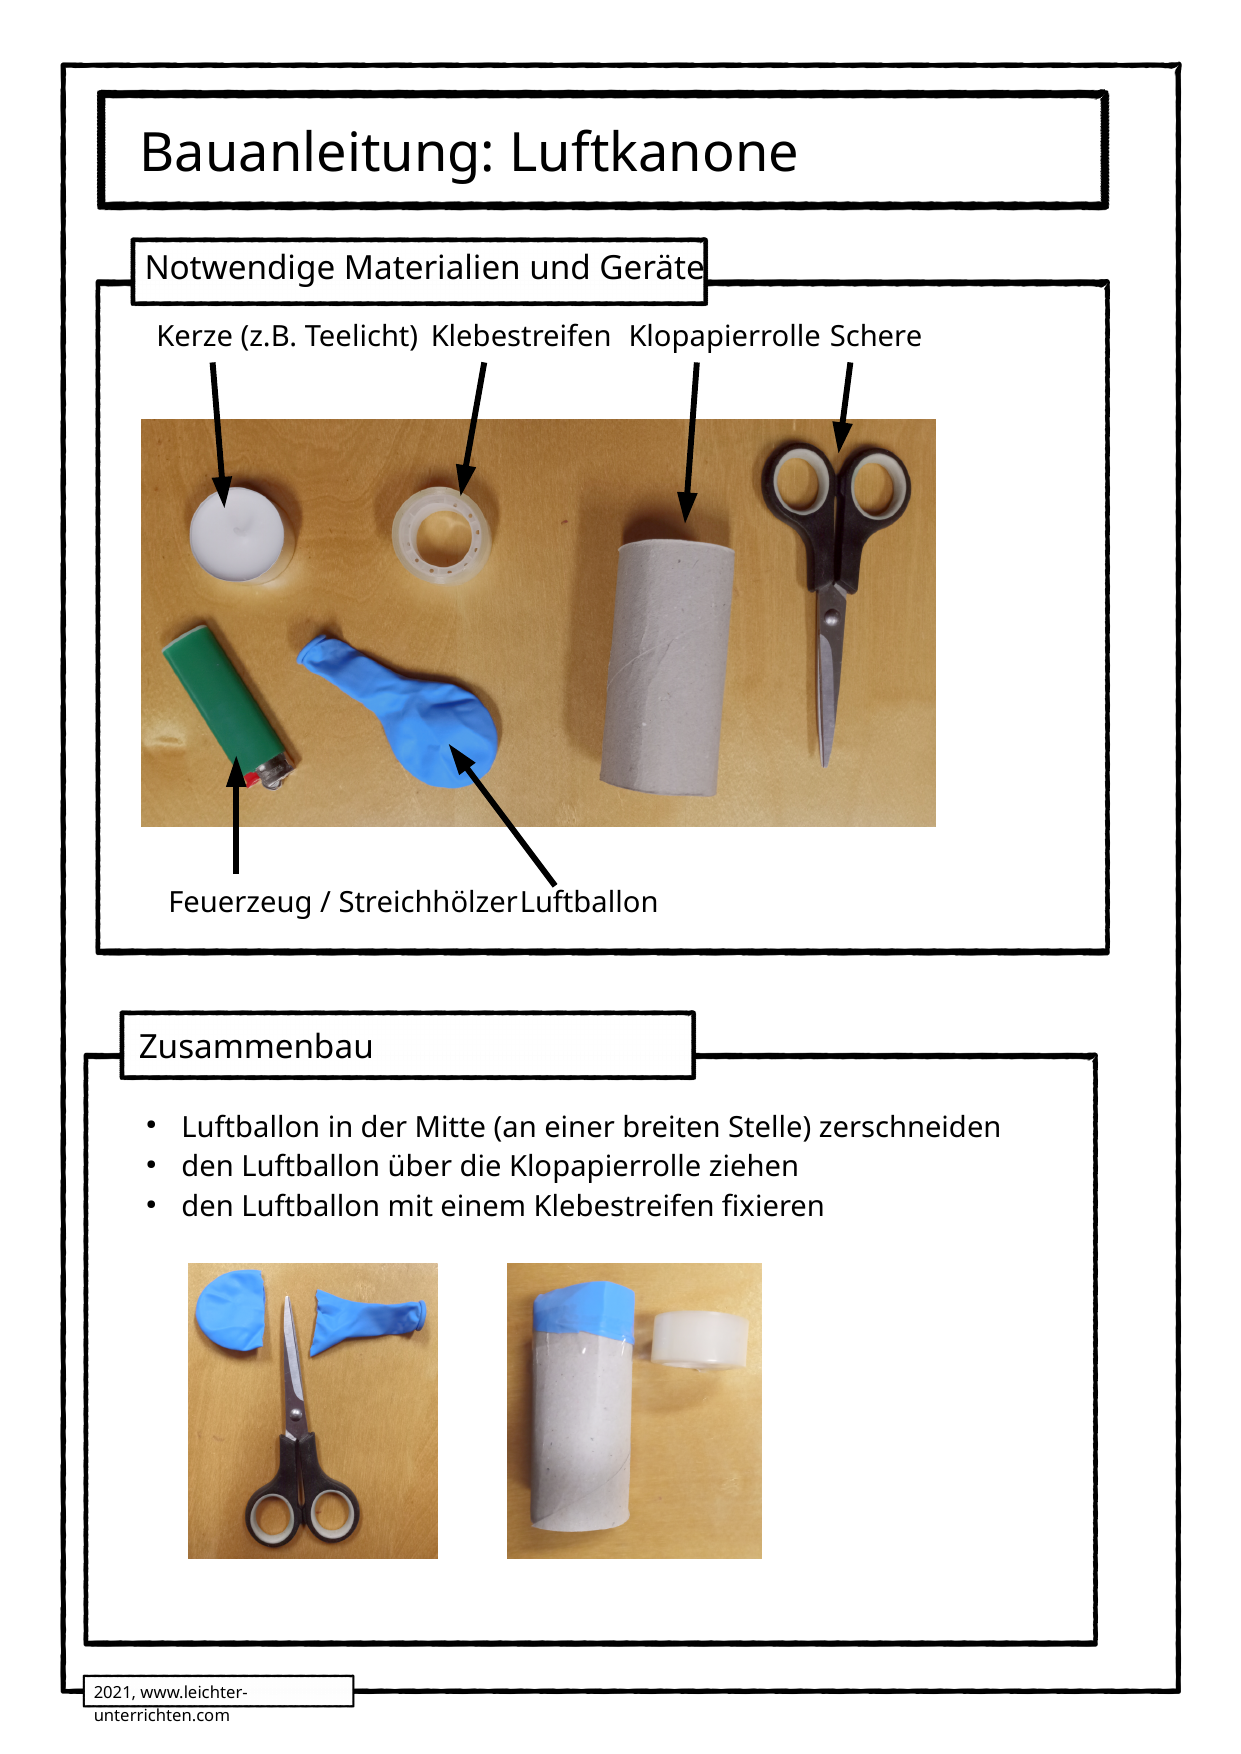

Bauanleitung: Luftkanone
Notwendige Materialien und Geräte
Kerze (z.B. Teelicht)
Klebestreifen
Klopapierrolle
Schere
Feuerzeug / Streichhölzer
Luftballon
Zusammenbau
Luftballon in der Mitte (an einer breiten Stelle) zerschneiden
den Luftballon über die Klopapierrolle ziehen
den Luftballon mit einem Klebestreifen fixieren
2021, www.leichter-unterrichten.com